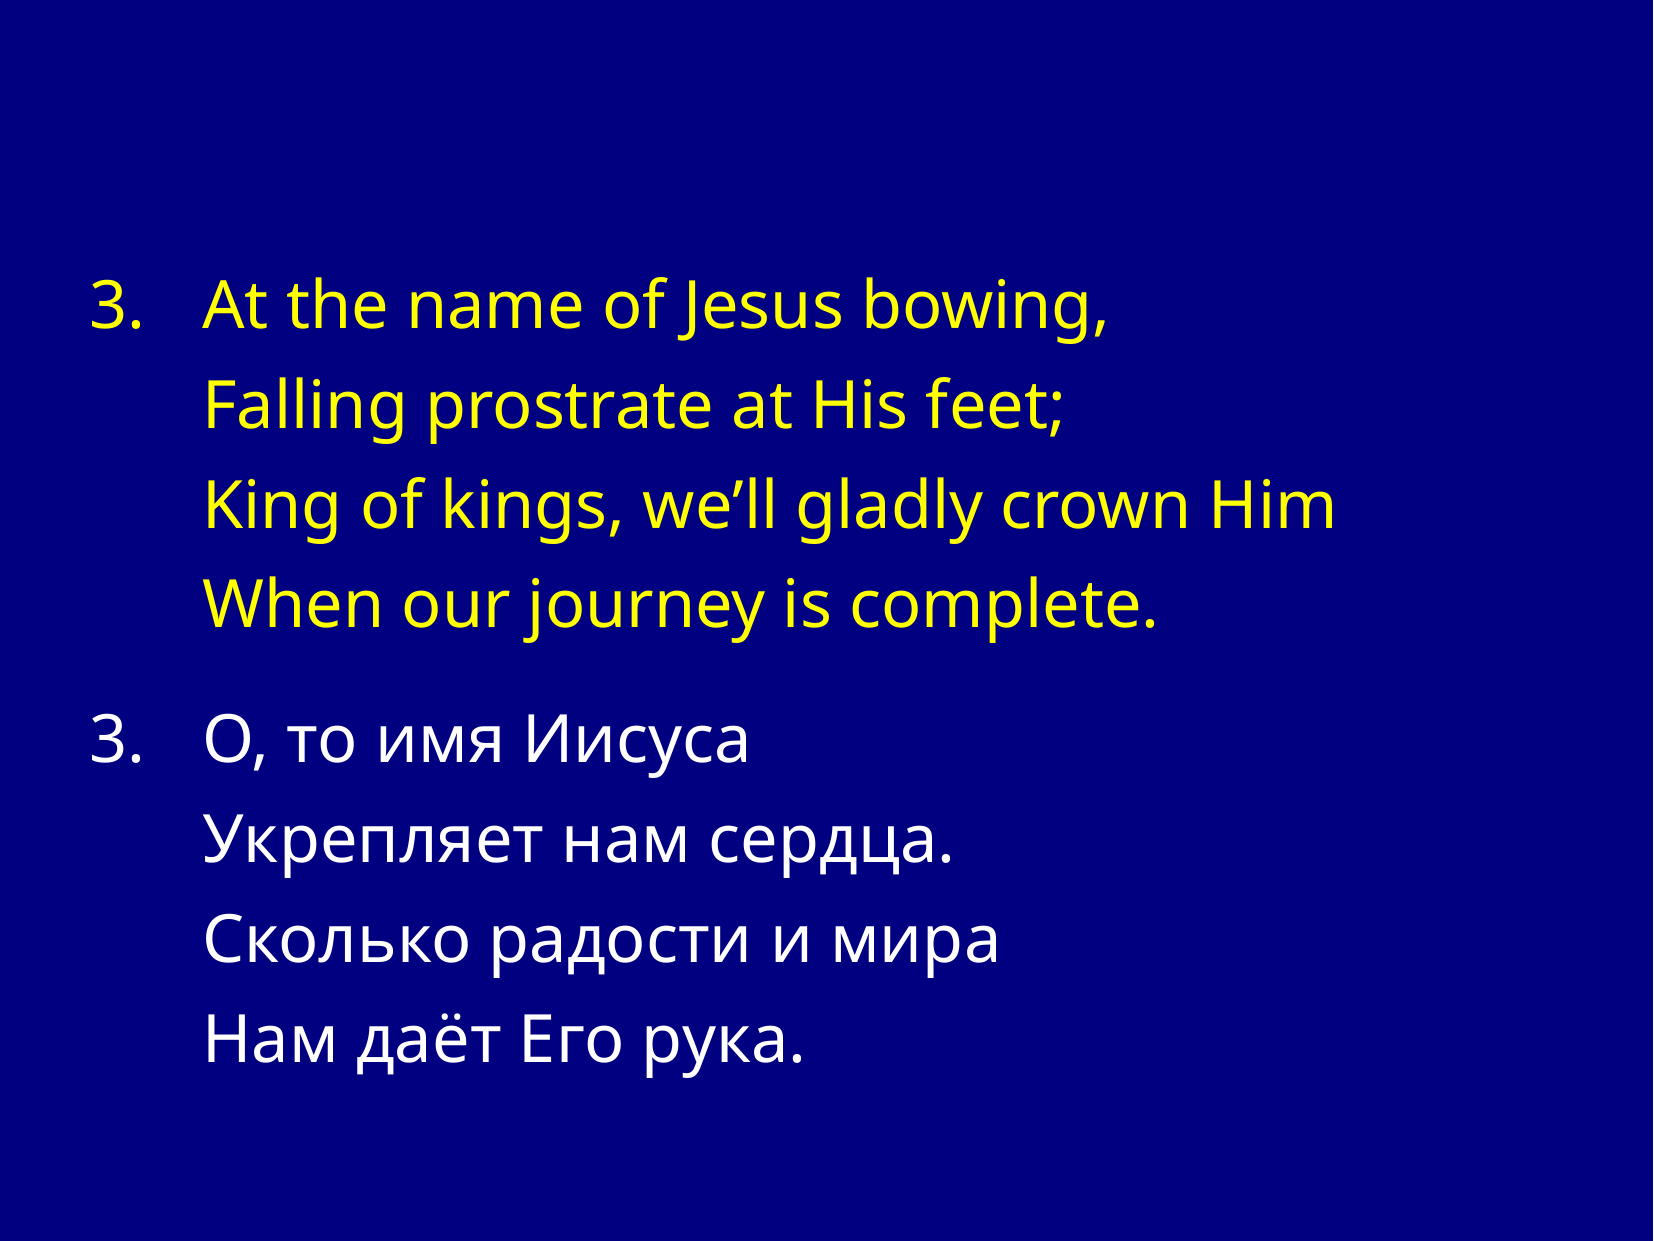

3.	At the name of Jesus bowing,
	Falling prostrate at His feet;
	King of kings, we’ll gladly crown Him
	When our journey is complete.
3.	О, то имя Иисуса
	Укрепляет нам сердца.
	Сколько радости и мира
	Нам даёт Его рука.